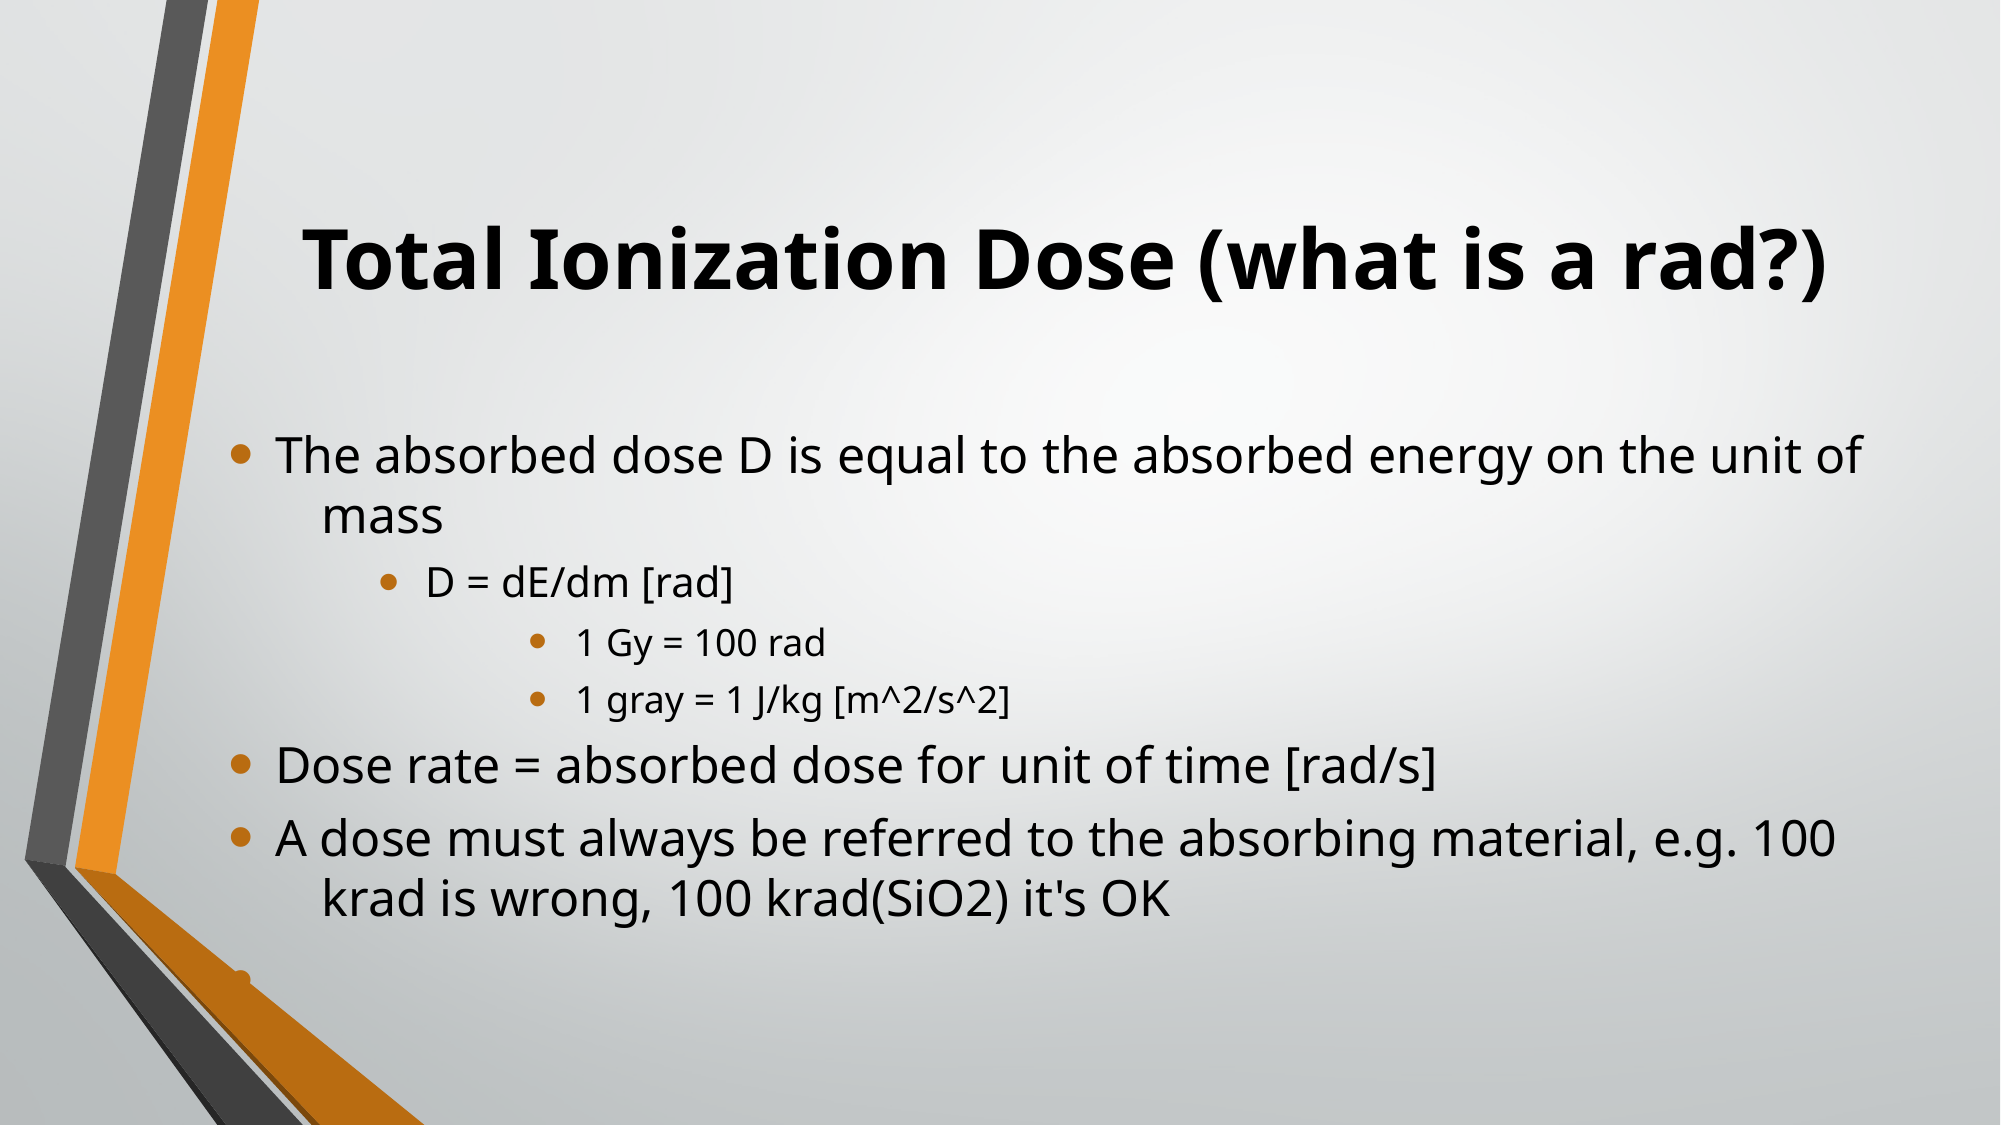

# Total Ionization Dose (what is a rad?)
The absorbed dose D is equal to the absorbed energy on the unit of mass
D = dE/dm [rad]
1 Gy = 100 rad
1 gray = 1 J/kg [m^2/s^2]
Dose rate = absorbed dose for unit of time [rad/s]
A dose must always be referred to the absorbing material, e.g. 100 krad is wrong, 100 krad(SiO2) it's OK